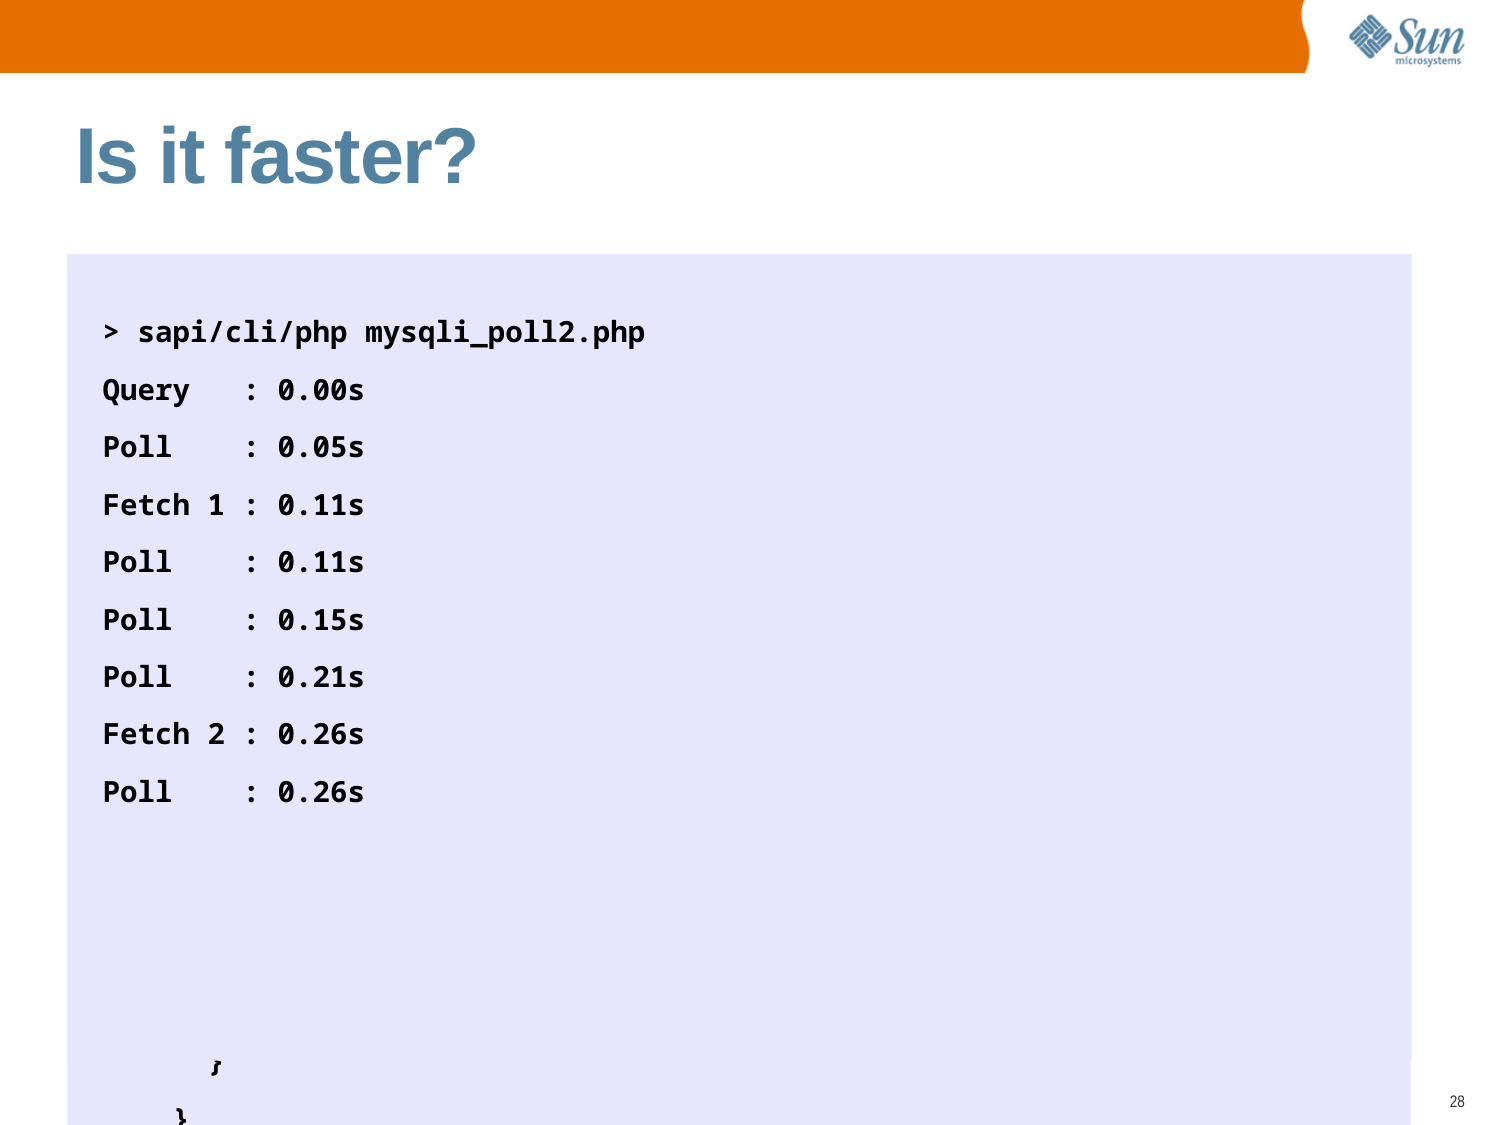

# Is it faster?
$start = microtime(true);
$m1 = mysqli_connect('host', 'user', 'password', 'schema');
$m2 = mysqli_connect('host', 'user', 'password', 'schema');
mysqli_query($m1, 'SELECT SLEEP(0.10)', MYSQLI_ASYNC);
mysqli_query($m2, 'SELECT SLEEP(0.25)', MYSQLI_ASYNC);
printf("Query : %2.2fs\n", microtime(true) - $start);
while ($processed < 2) {
 $links = array($m1, $m2);
 if (mysqli_poll($links, array(), array(), 0, 50000)) {
 foreach ($links as $k => $link)
 if ($res = mysqli_reap_async_query($link)) {
 mysqli_free_result($res);
 printf("Fetch %d : %2.2fs\n", ++$processed,
 microtime(true) - $start);
 }
 }
 printf("Poll : %2.2fs\n", microtime(true) - $start);
}
> sapi/cli/php mysqli_poll2.php
Query : 0.00s
Poll : 0.05s
Fetch 1 : 0.11s
Poll : 0.11s
Poll : 0.15s
Poll : 0.21s
Fetch 2 : 0.26s
Poll : 0.26s